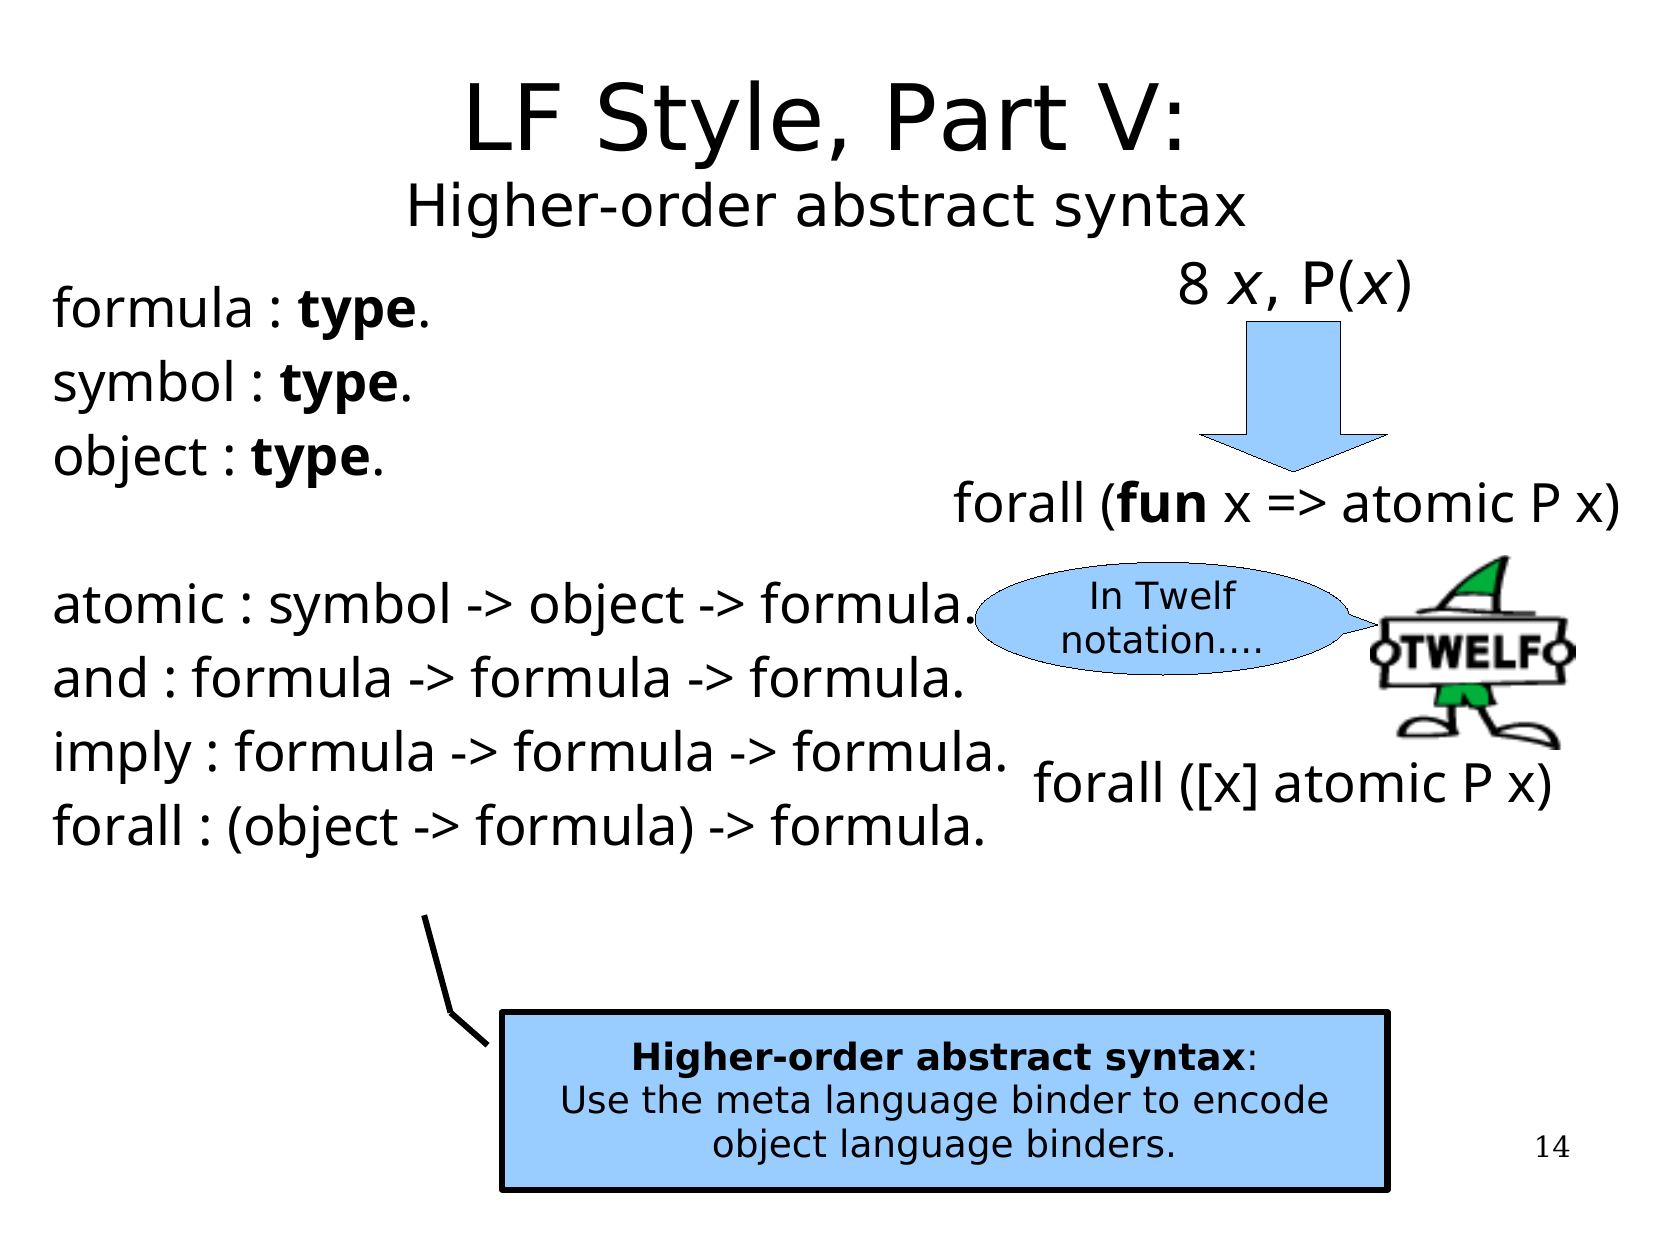

# LF Style, Part V: Higher-order abstract syntax
8 x, P(x)
formula : type.
symbol : type.
object : type.
atomic : symbol -> object -> formula.
and : formula -> formula -> formula.
imply : formula -> formula -> formula.
forall : (object -> formula) -> formula.
forall (fun x => atomic P x)
In Twelf notation....
forall ([x] atomic P x)
Higher-order abstract syntax:
Use the meta language binder to encode object language binders.
14